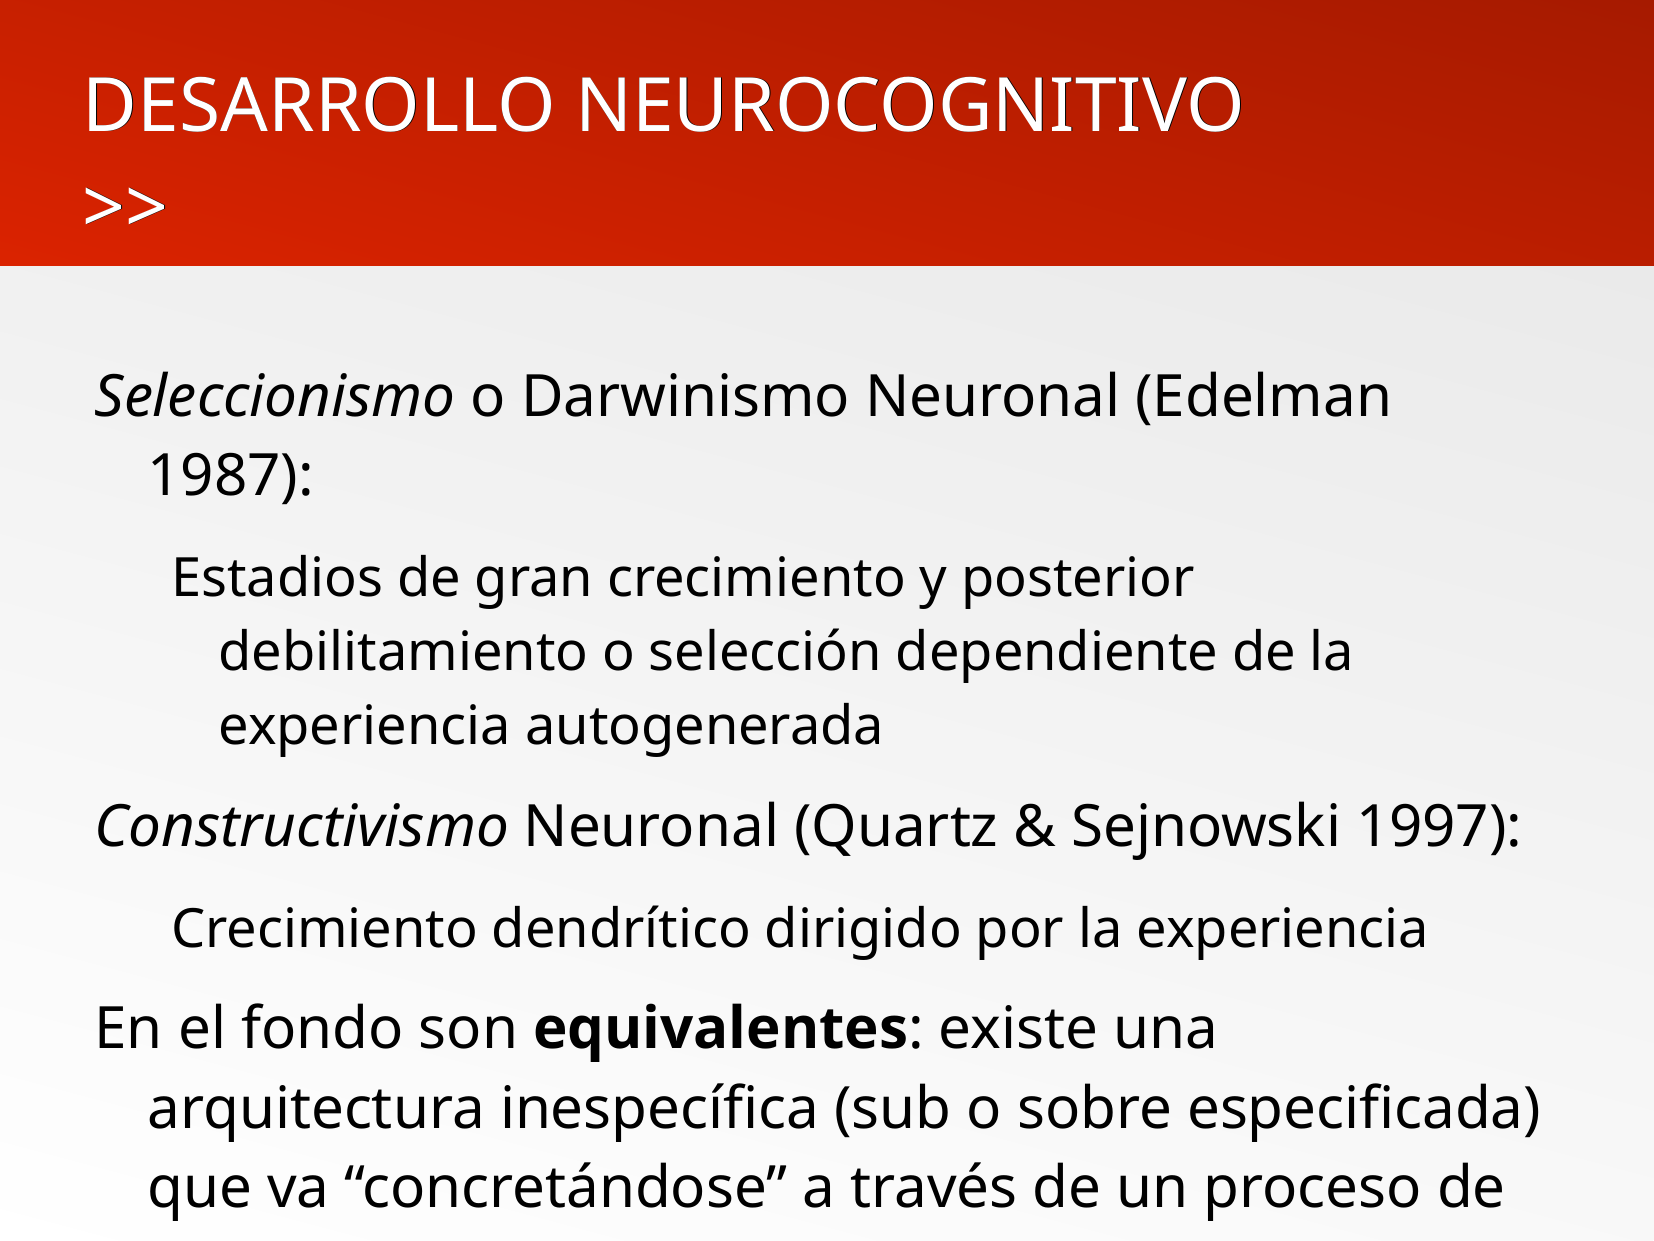

# DESARROLLO NEUROCOGNITIVO >>
Seleccionismo o Darwinismo Neuronal (Edelman 1987):
Estadios de gran crecimiento y posterior debilitamiento o selección dependiente de la experiencia autogenerada
Constructivismo Neuronal (Quartz & Sejnowski 1997):
Crecimiento dendrítico dirigido por la experiencia
En el fondo son equivalentes: existe una arquitectura inespecífica (sub o sobre especificada) que va “concretándose” a través de un proceso de desarrollo conductual, evaluado por mecanismos internos.
¿Pero cómo se “moldea” o “crece” el cerebro?